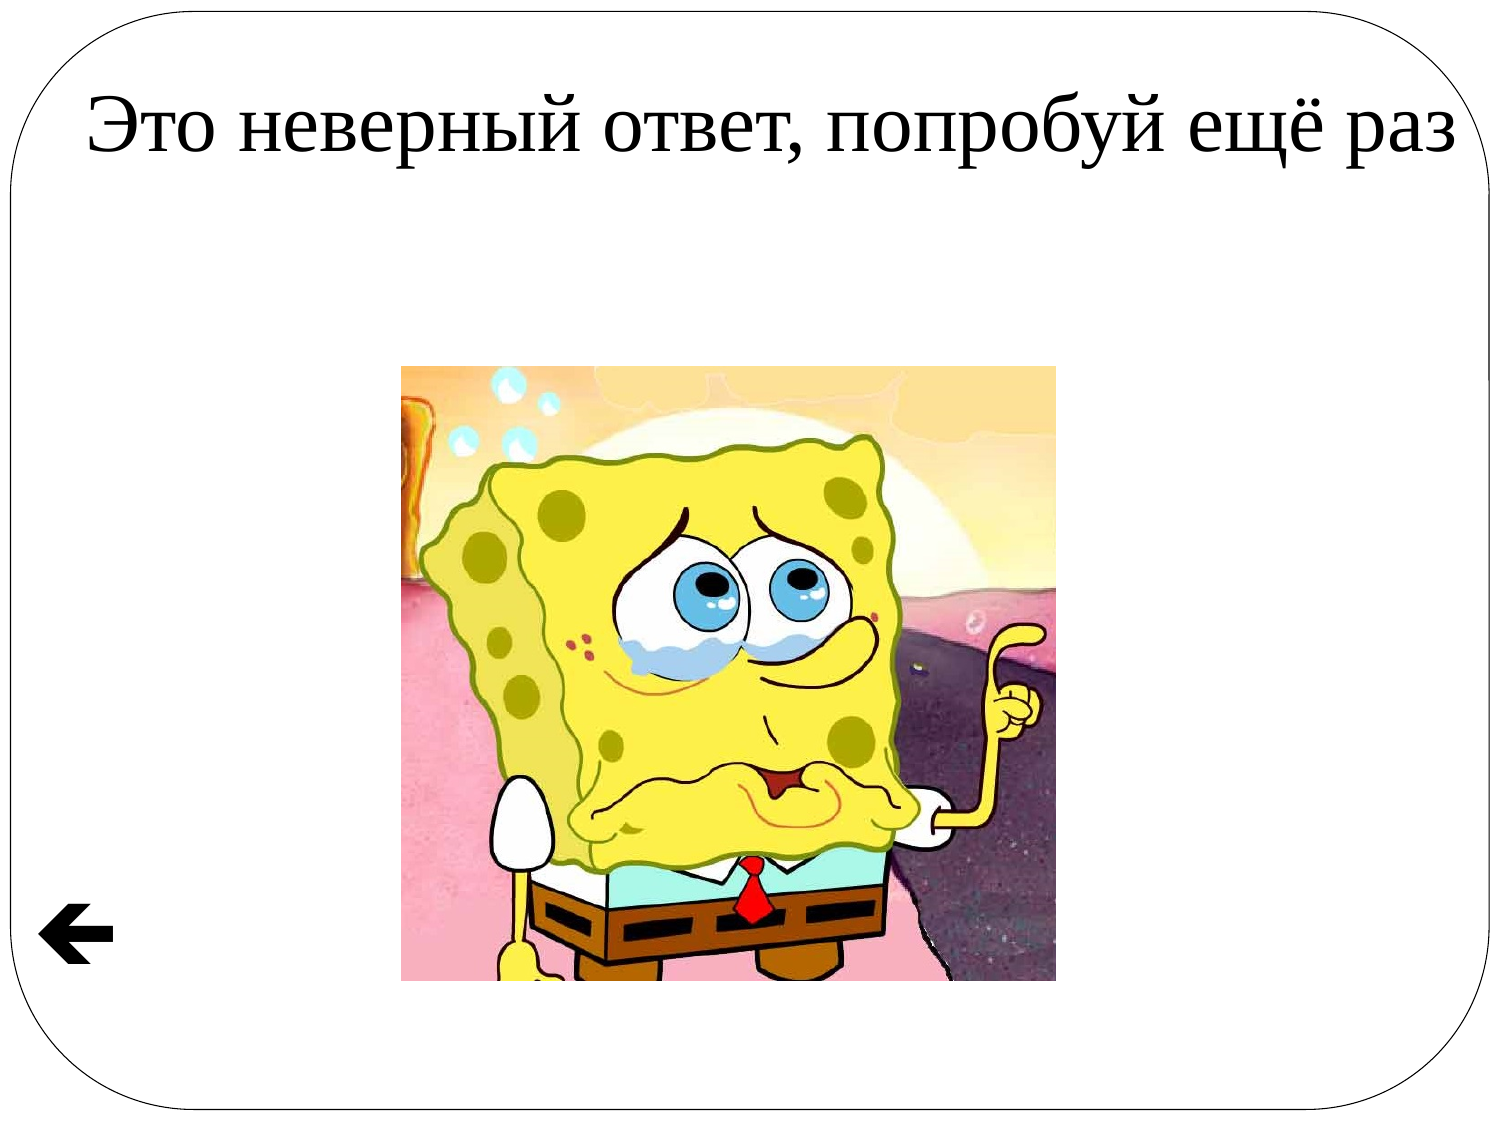

# Это неверный ответ, попробуй ещё раз
